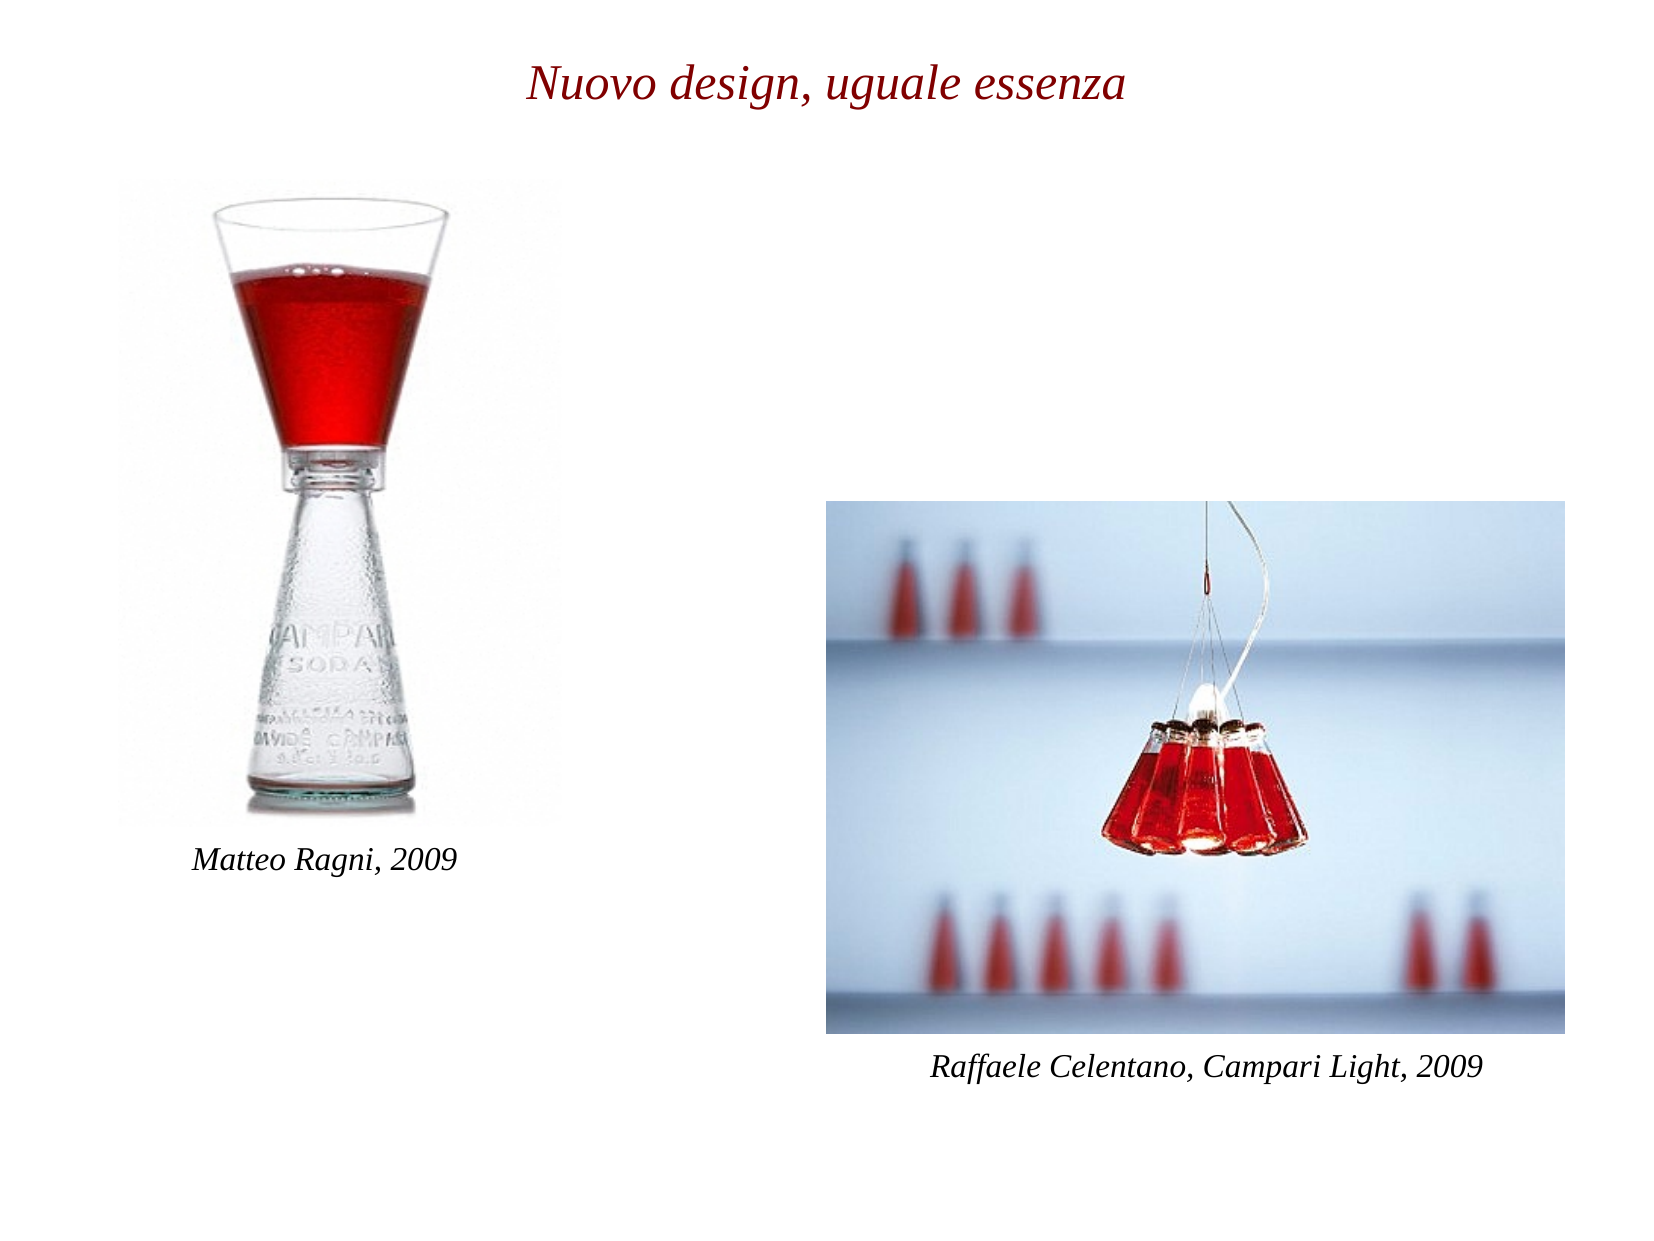

Nuovo design, uguale essenza
Matteo Ragni, 2009
Raffaele Celentano, Campari Light, 2009